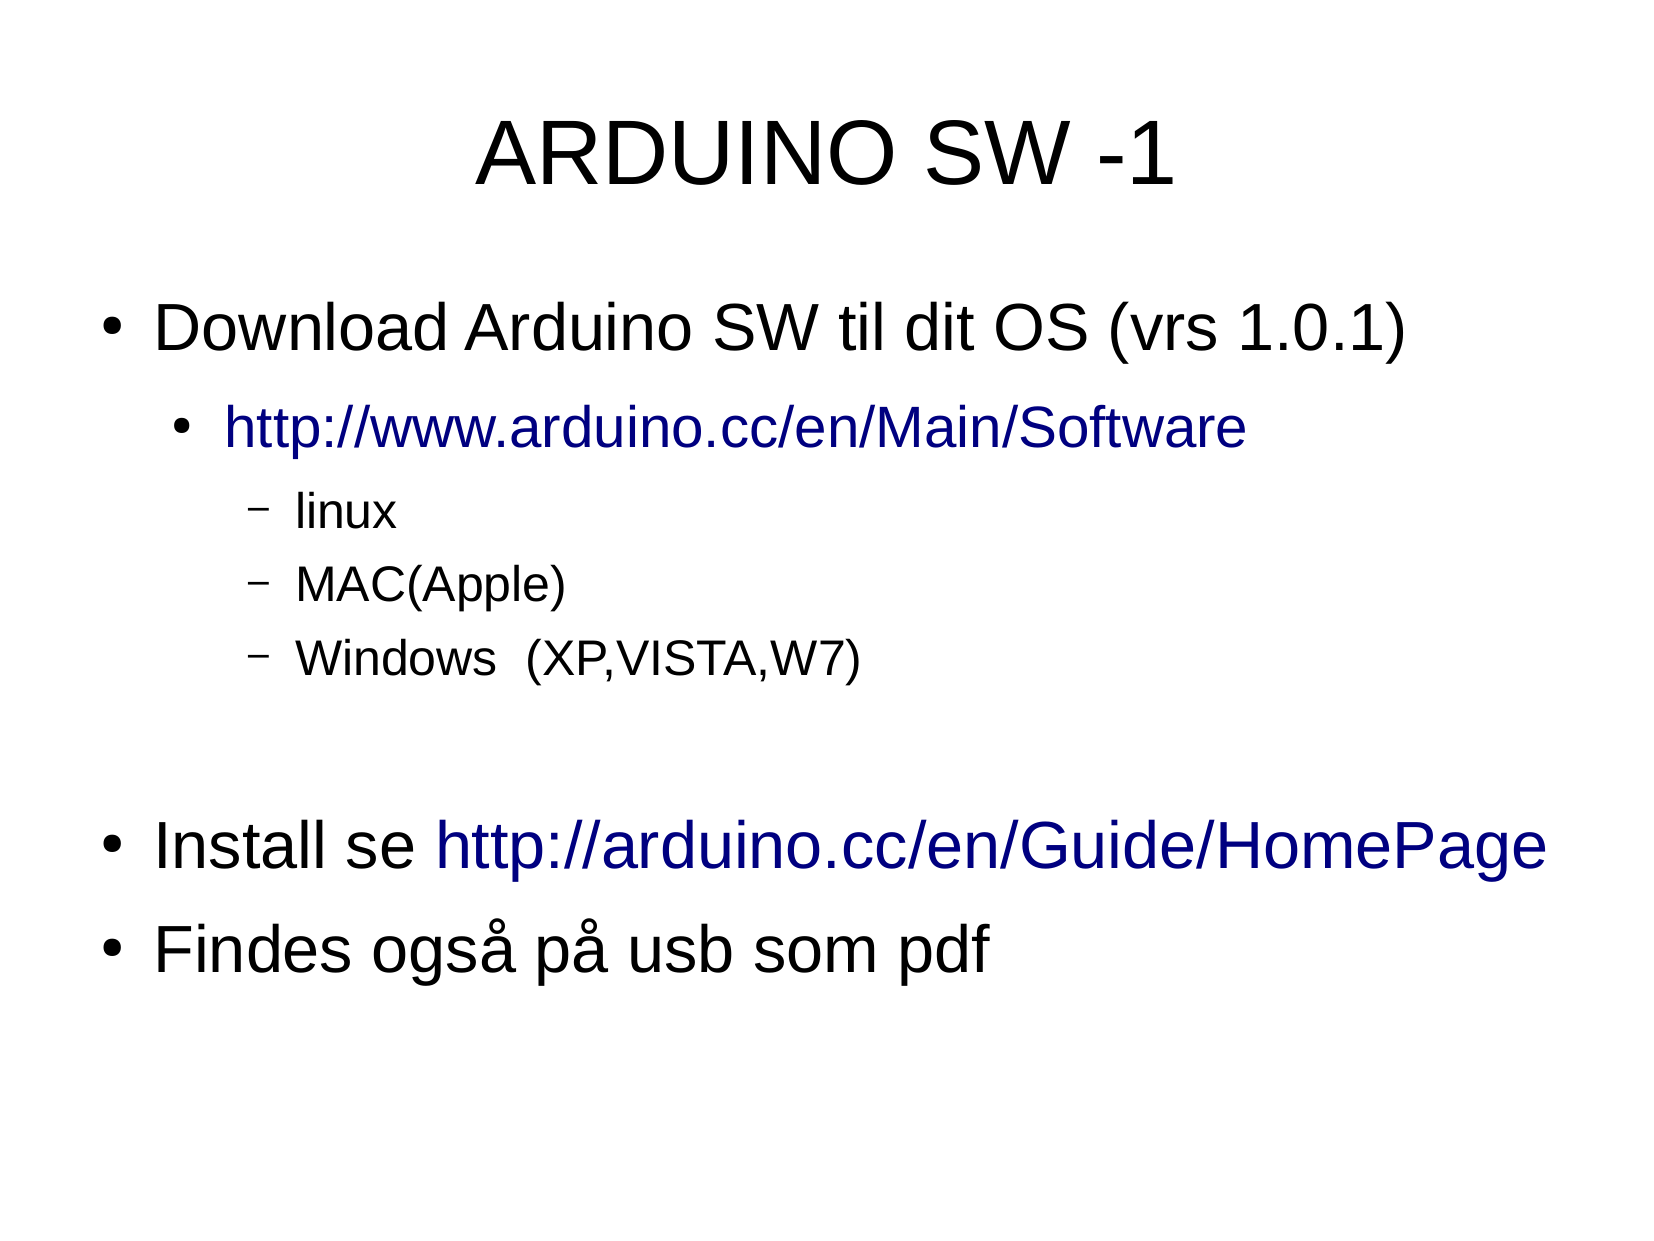

# ARDUINO SW -1
Download Arduino SW til dit OS (vrs 1.0.1)
http://www.arduino.cc/en/Main/Software
linux
MAC(Apple)
Windows (XP,VISTA,W7)
Install se http://arduino.cc/en/Guide/HomePage
Findes også på usb som pdf